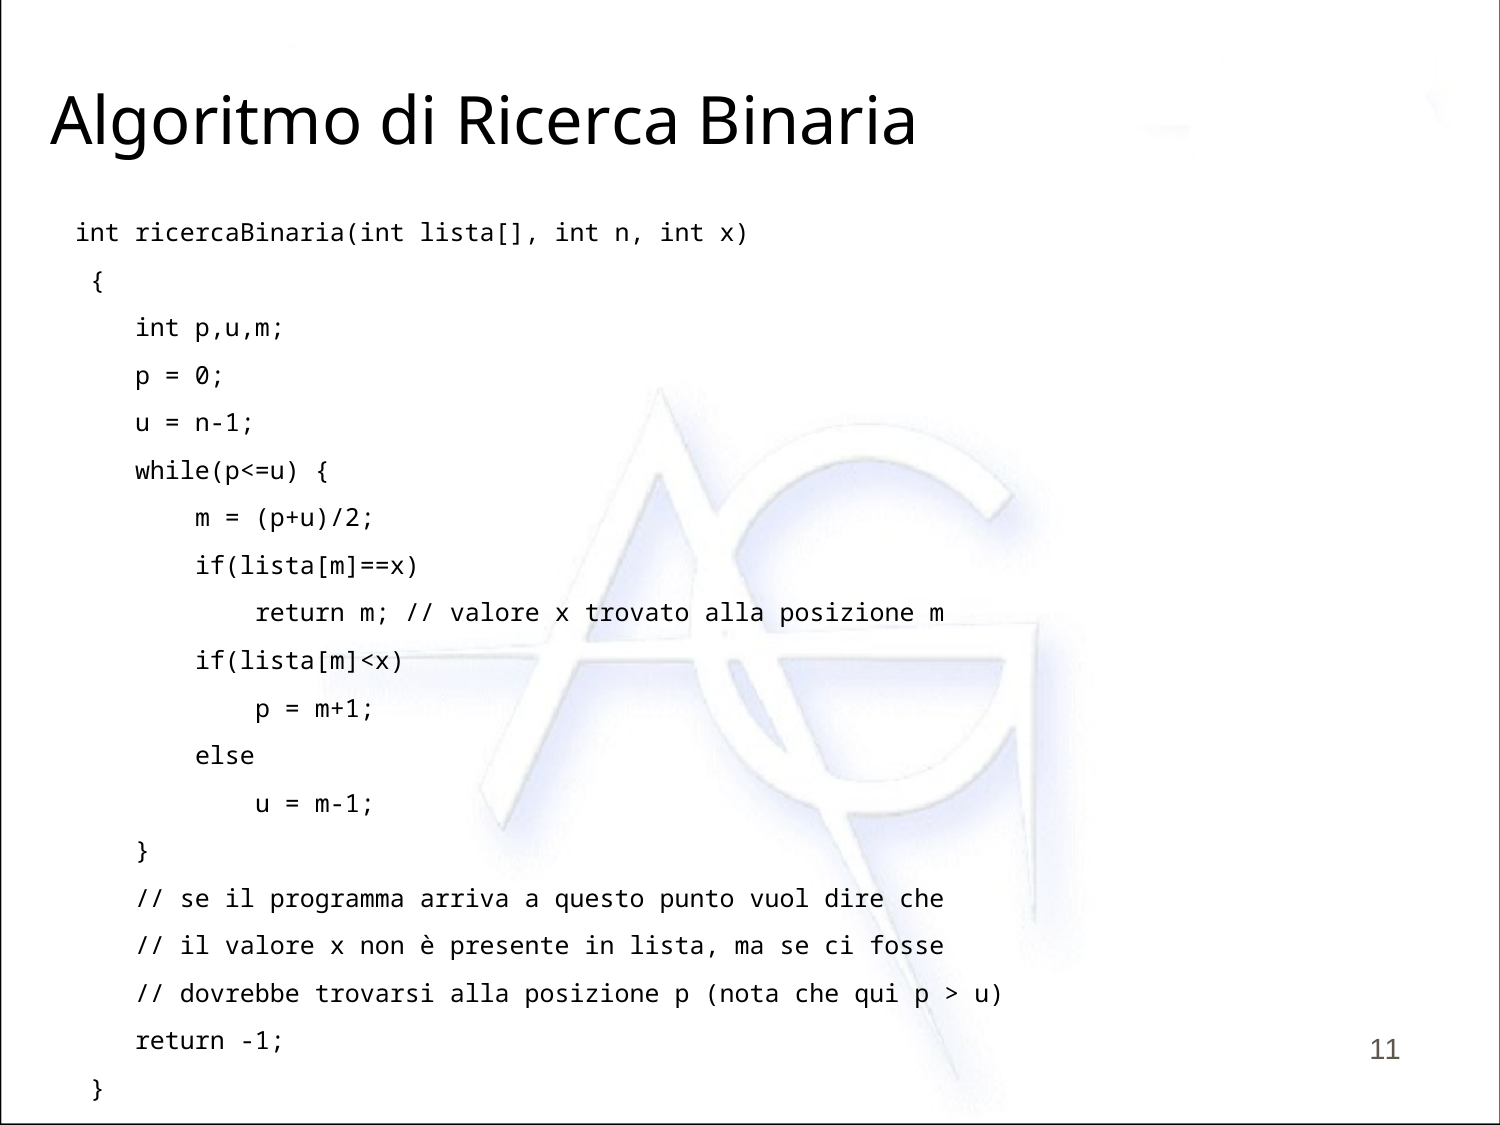

# Algoritmo di Ricerca Binaria
int ricercaBinaria(int lista[], int n, int x)
 {
 int p,u,m;
 p = 0;
 u = n-1;
 while(p<=u) {
 m = (p+u)/2;
 if(lista[m]==x)
 return m; // valore x trovato alla posizione m
 if(lista[m]<x)
 p = m+1;
 else
 u = m-1;
 }
 // se il programma arriva a questo punto vuol dire che
 // il valore x non è presente in lista, ma se ci fosse
 // dovrebbe trovarsi alla posizione p (nota che qui p > u)
 return -1;
 }
11